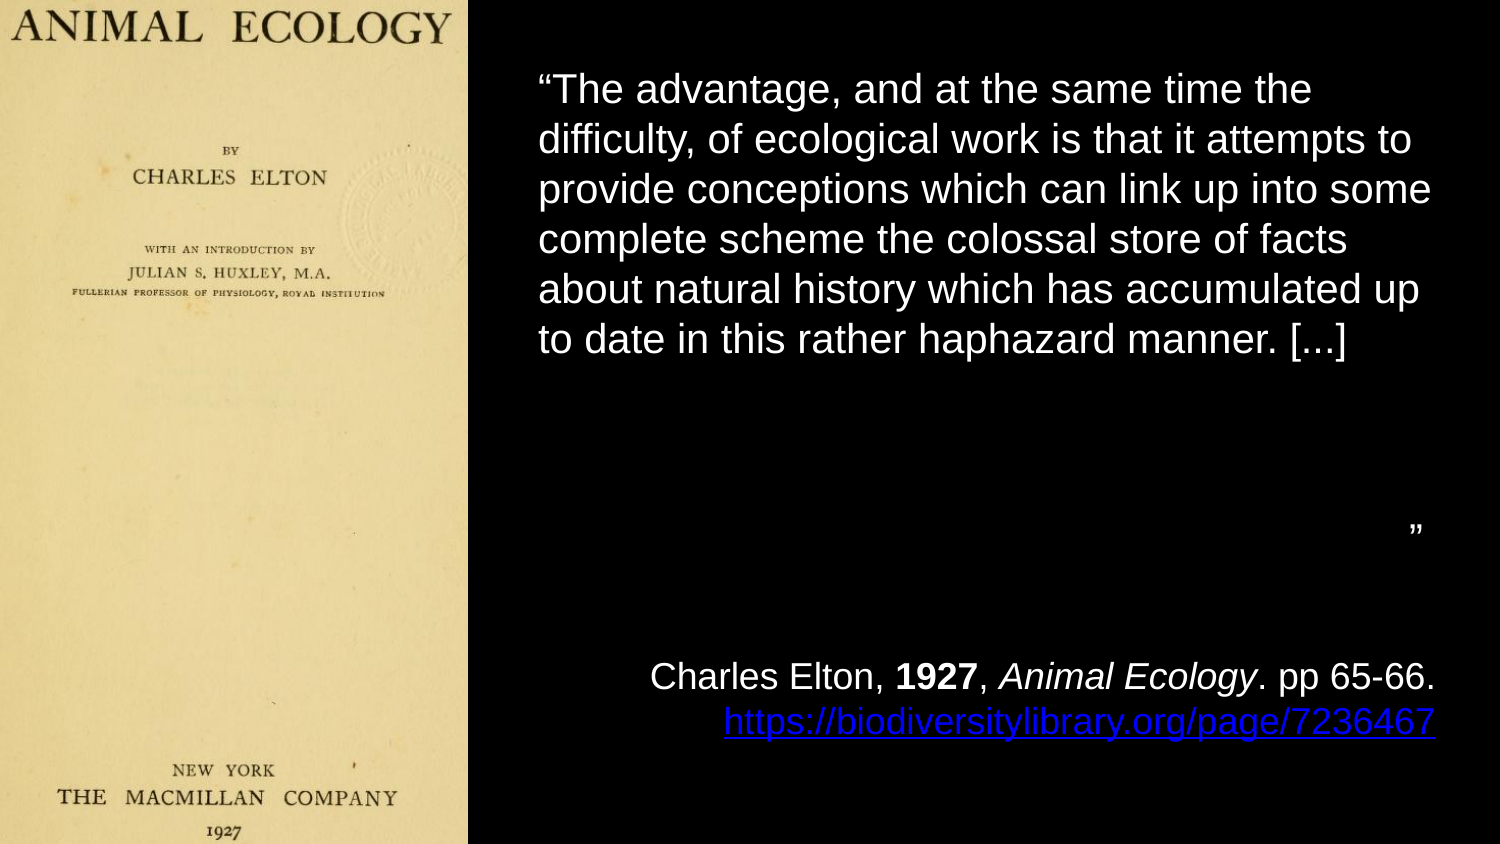

#
“The advantage, and at the same time the difficulty, of ecological work is that it attempts to provide conceptions which can link up into some complete scheme the colossal store of facts about natural history which has accumulated up to date in this rather haphazard manner. [...] Until more organised information about the subject is available, it is only possible to give a few instances of some of the more clear­-cut niches which happen to have been worked out.”
Charles Elton, 1927, Animal Ecology. pp 65-66.
https://biodiversitylibrary.org/page/7236467